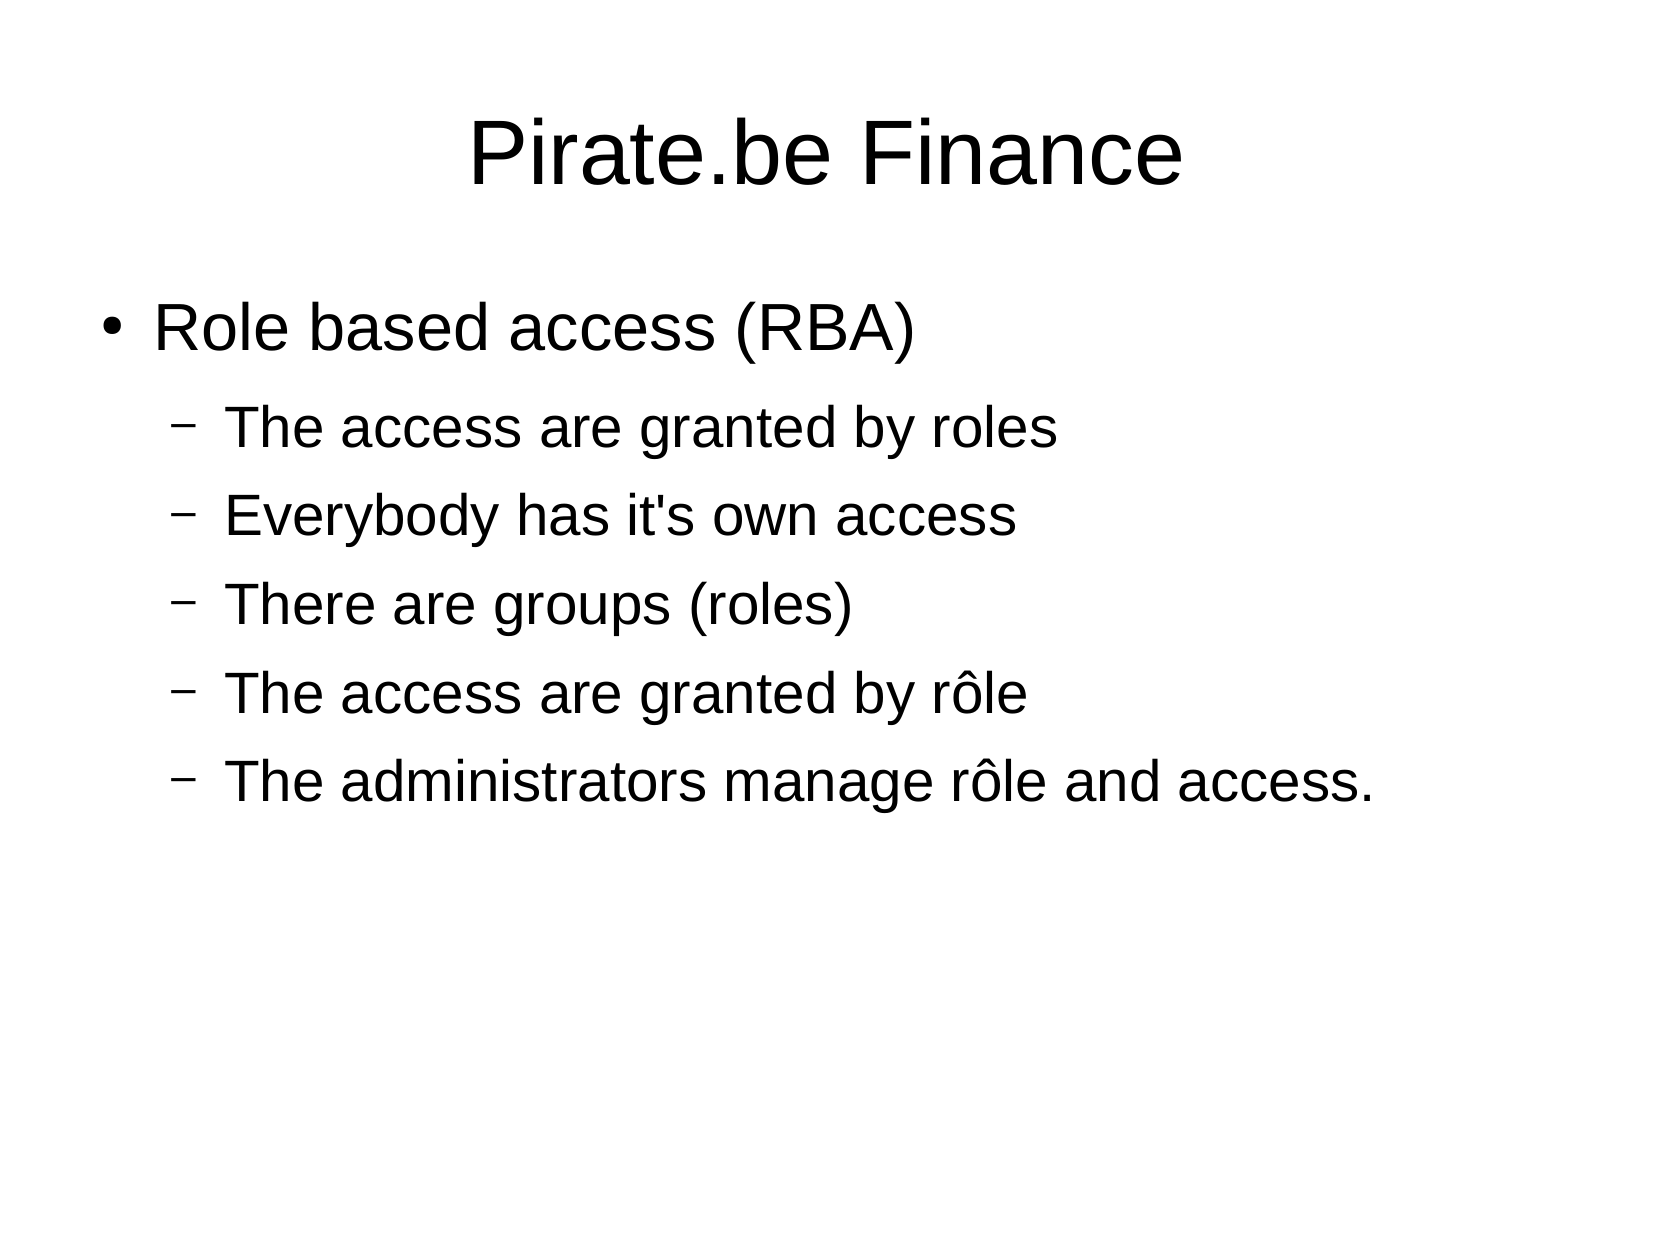

# Pirate.be Finance
Role based access (RBA)
The access are granted by roles
Everybody has it's own access
There are groups (roles)
The access are granted by rôle
The administrators manage rôle and access.